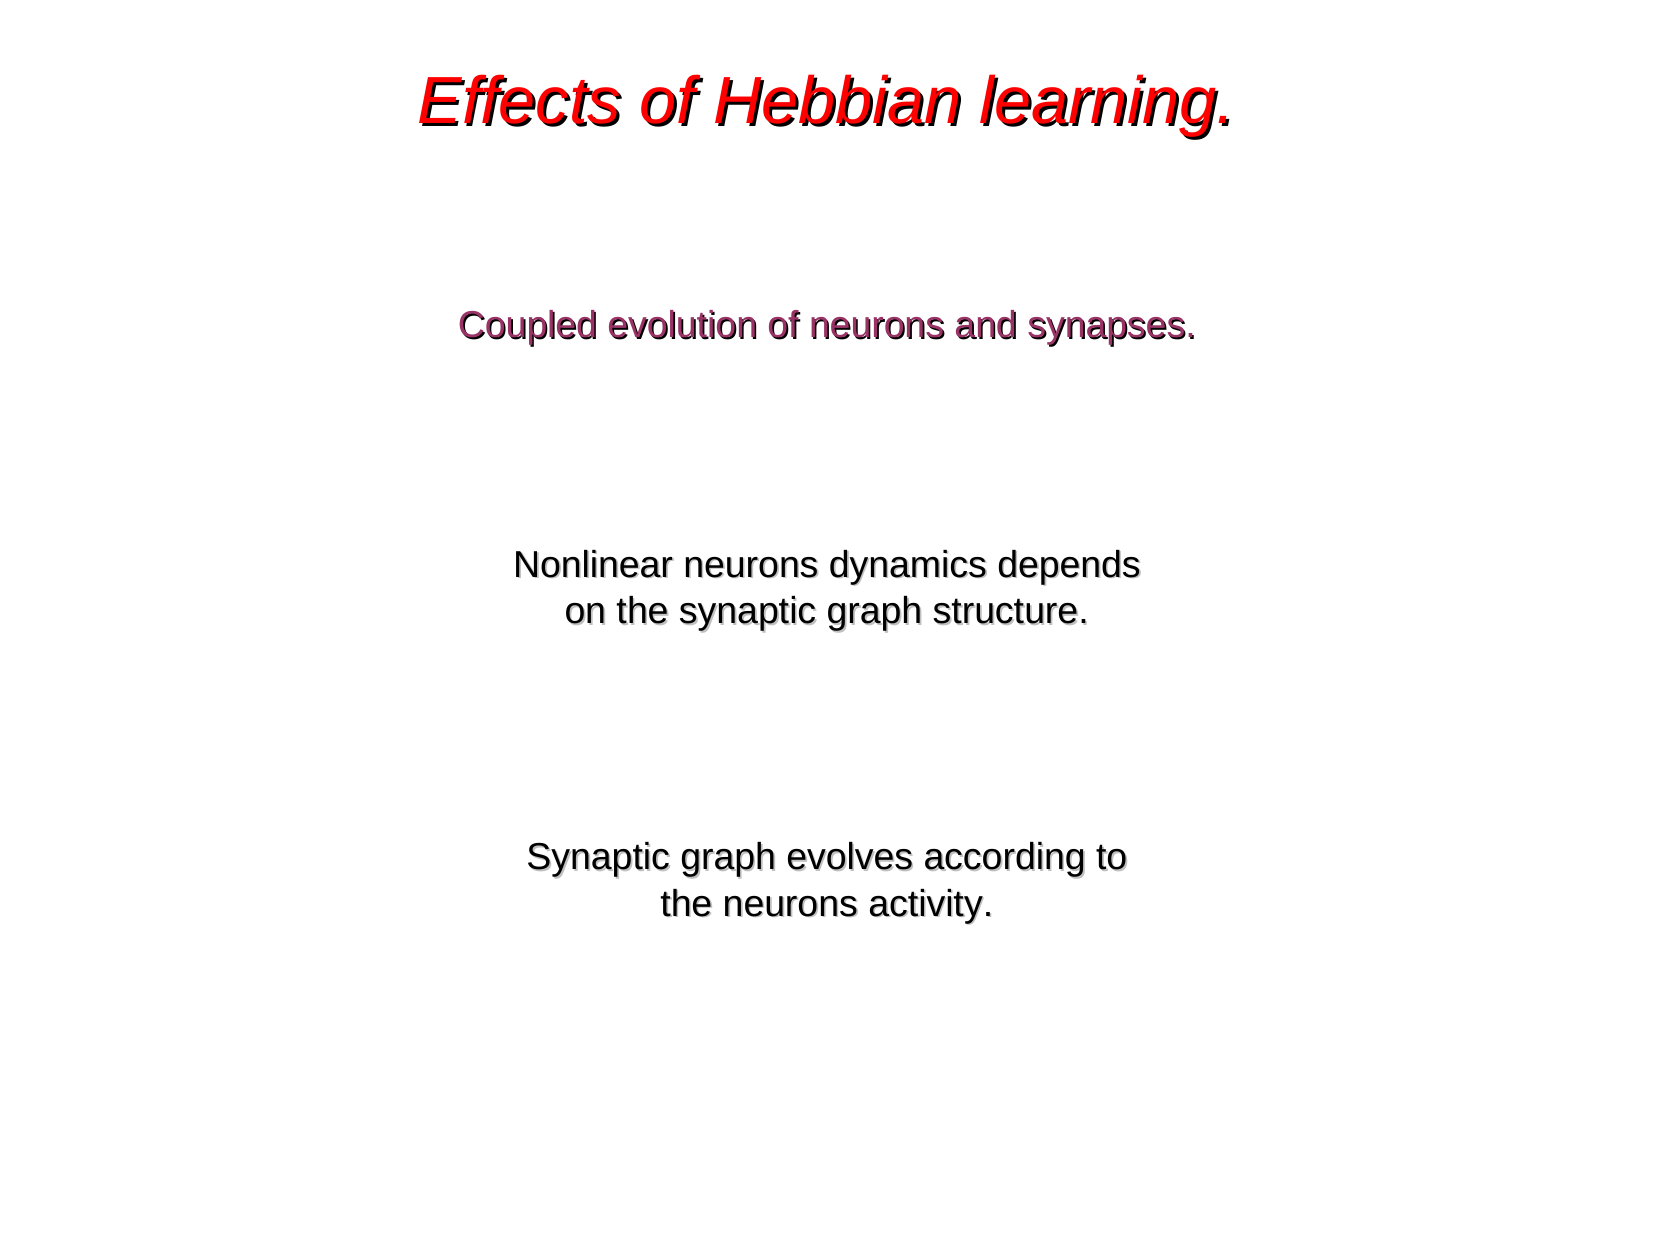

Effects of Hebbian learning.
Coupled evolution of neurons and synapses.
Nonlinear neurons dynamics depends on the synaptic graph structure.
Synaptic graph evolves according to the neurons activity.